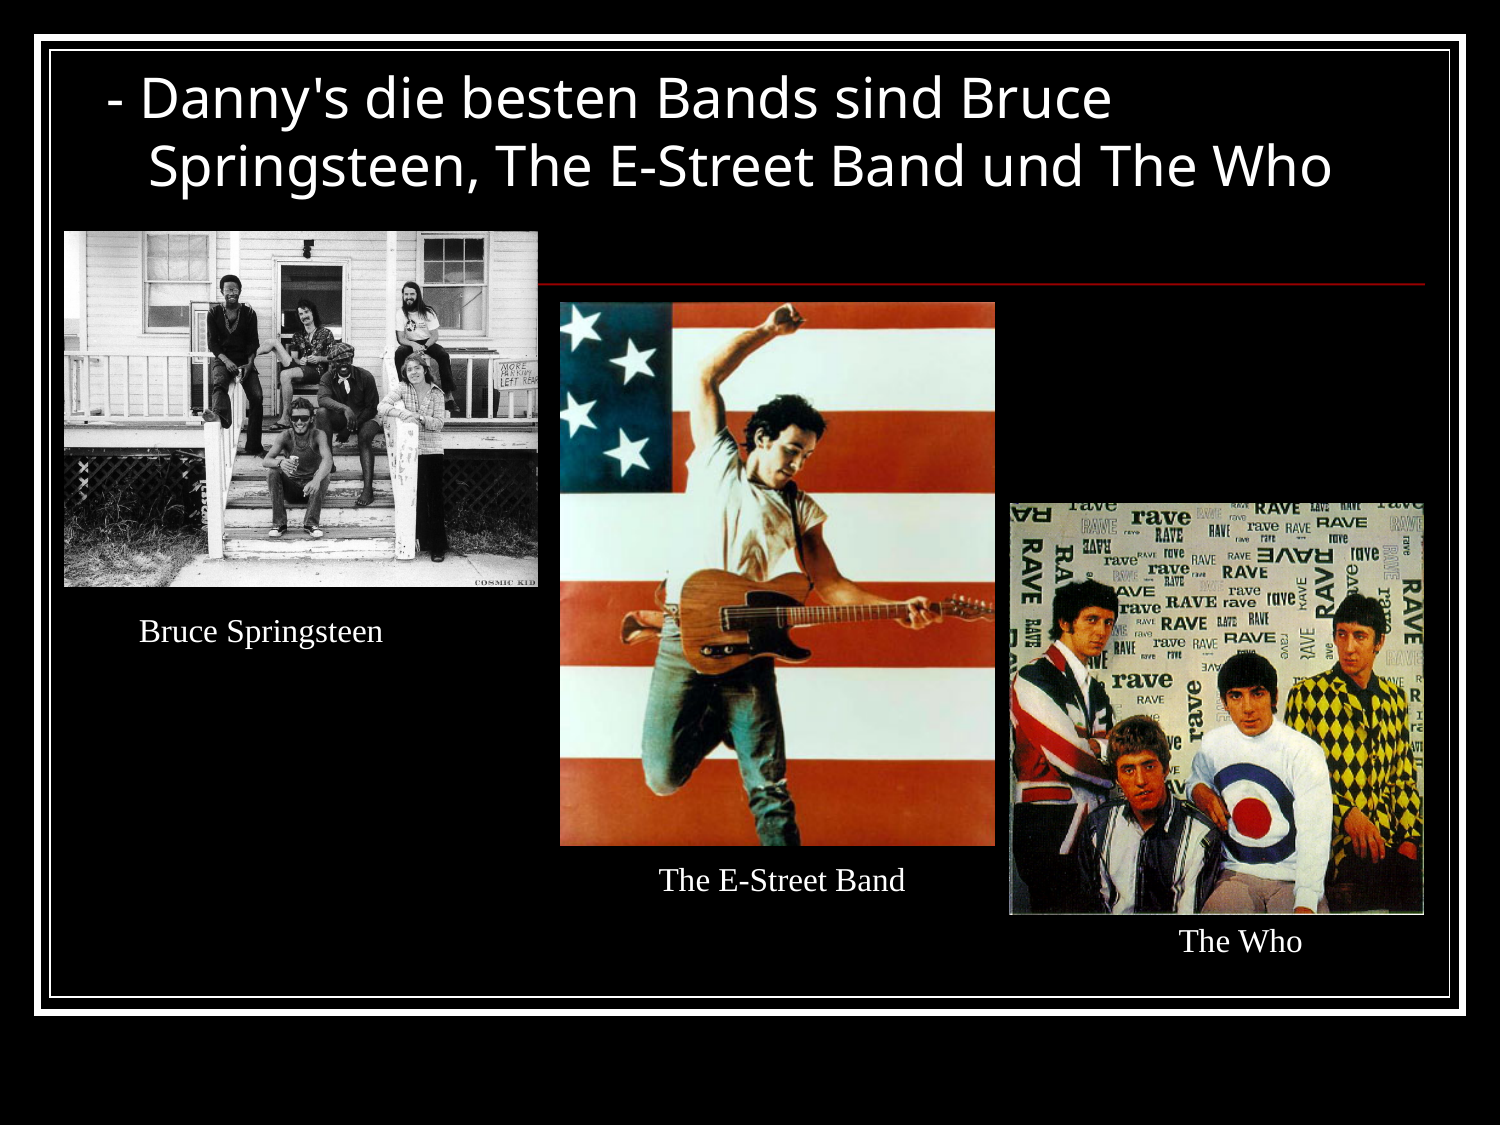

- Danny's die besten Bands sind Bruce Springsteen, The E-Street Band und The Who
Bruce Springsteen
The E-Street Band
# The Who